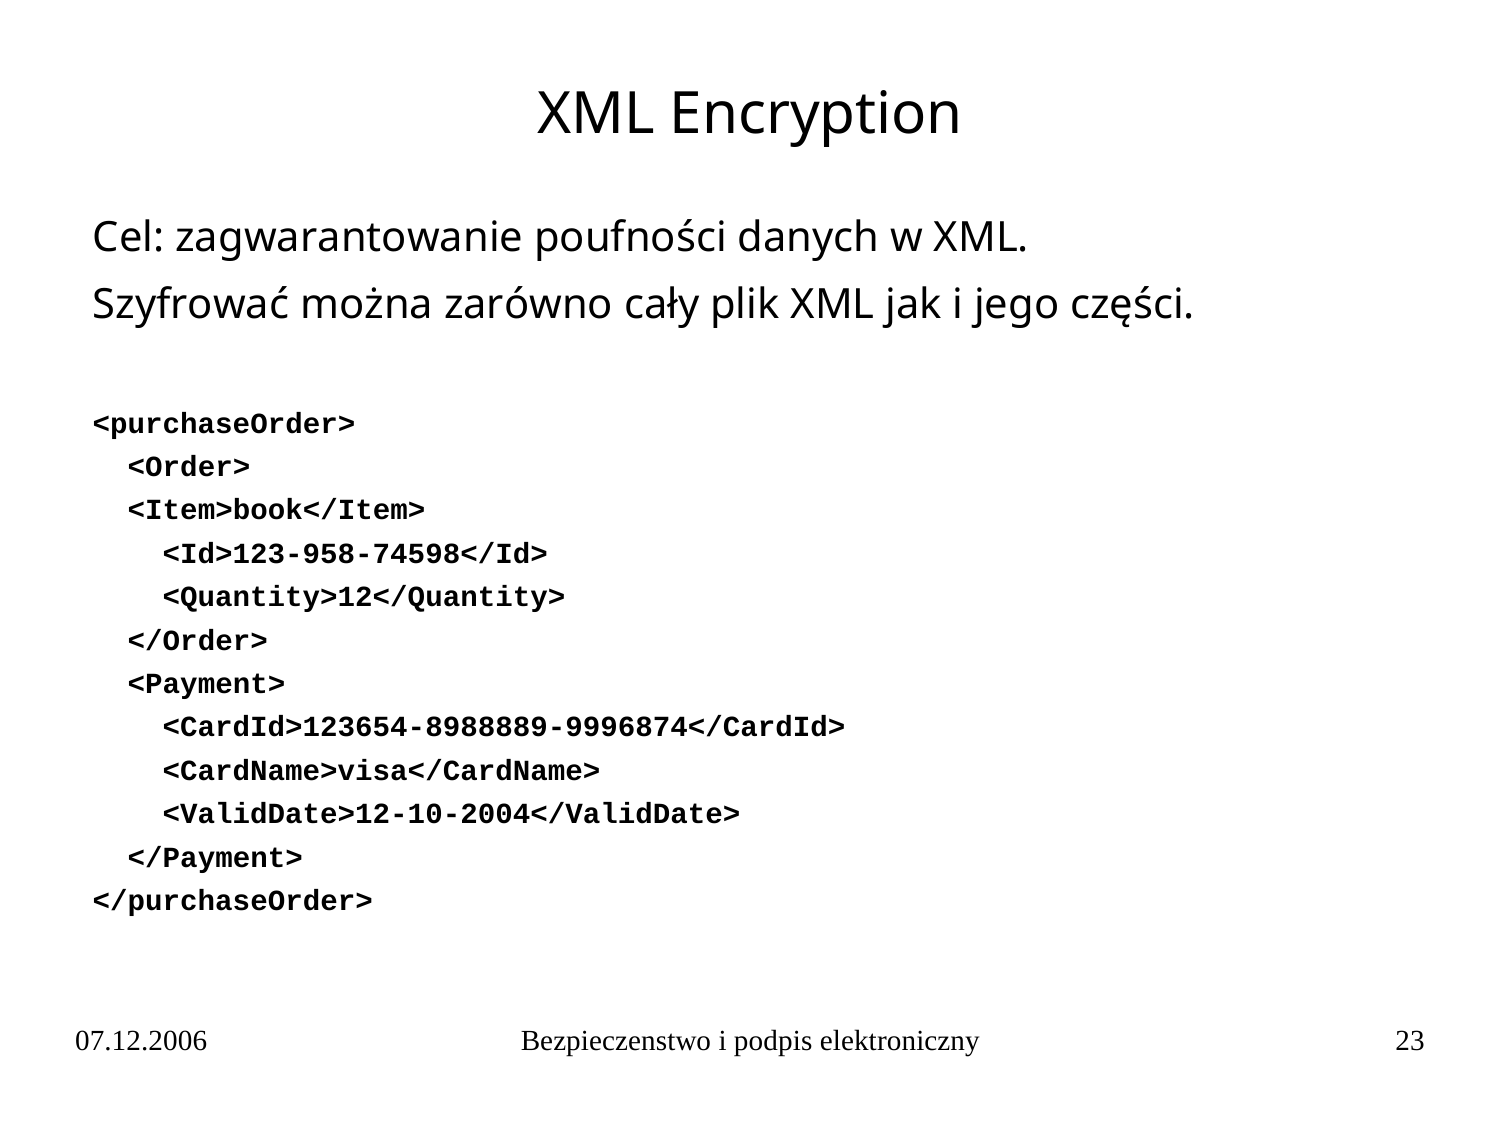

# XML Encryption
Cel: zagwarantowanie poufności danych w XML.
Szyfrować można zarówno cały plik XML jak i jego części.
<purchaseOrder>
 <Order>
 <Item>book</Item>
 <Id>123-958-74598</Id>
 <Quantity>12</Quantity>
 </Order>
 <Payment>
 <CardId>123654-8988889-9996874</CardId>
 <CardName>visa</CardName>
 <ValidDate>12-10-2004</ValidDate>
 </Payment>
</purchaseOrder>
07.12.2006
Bezpieczenstwo i podpis elektroniczny
23